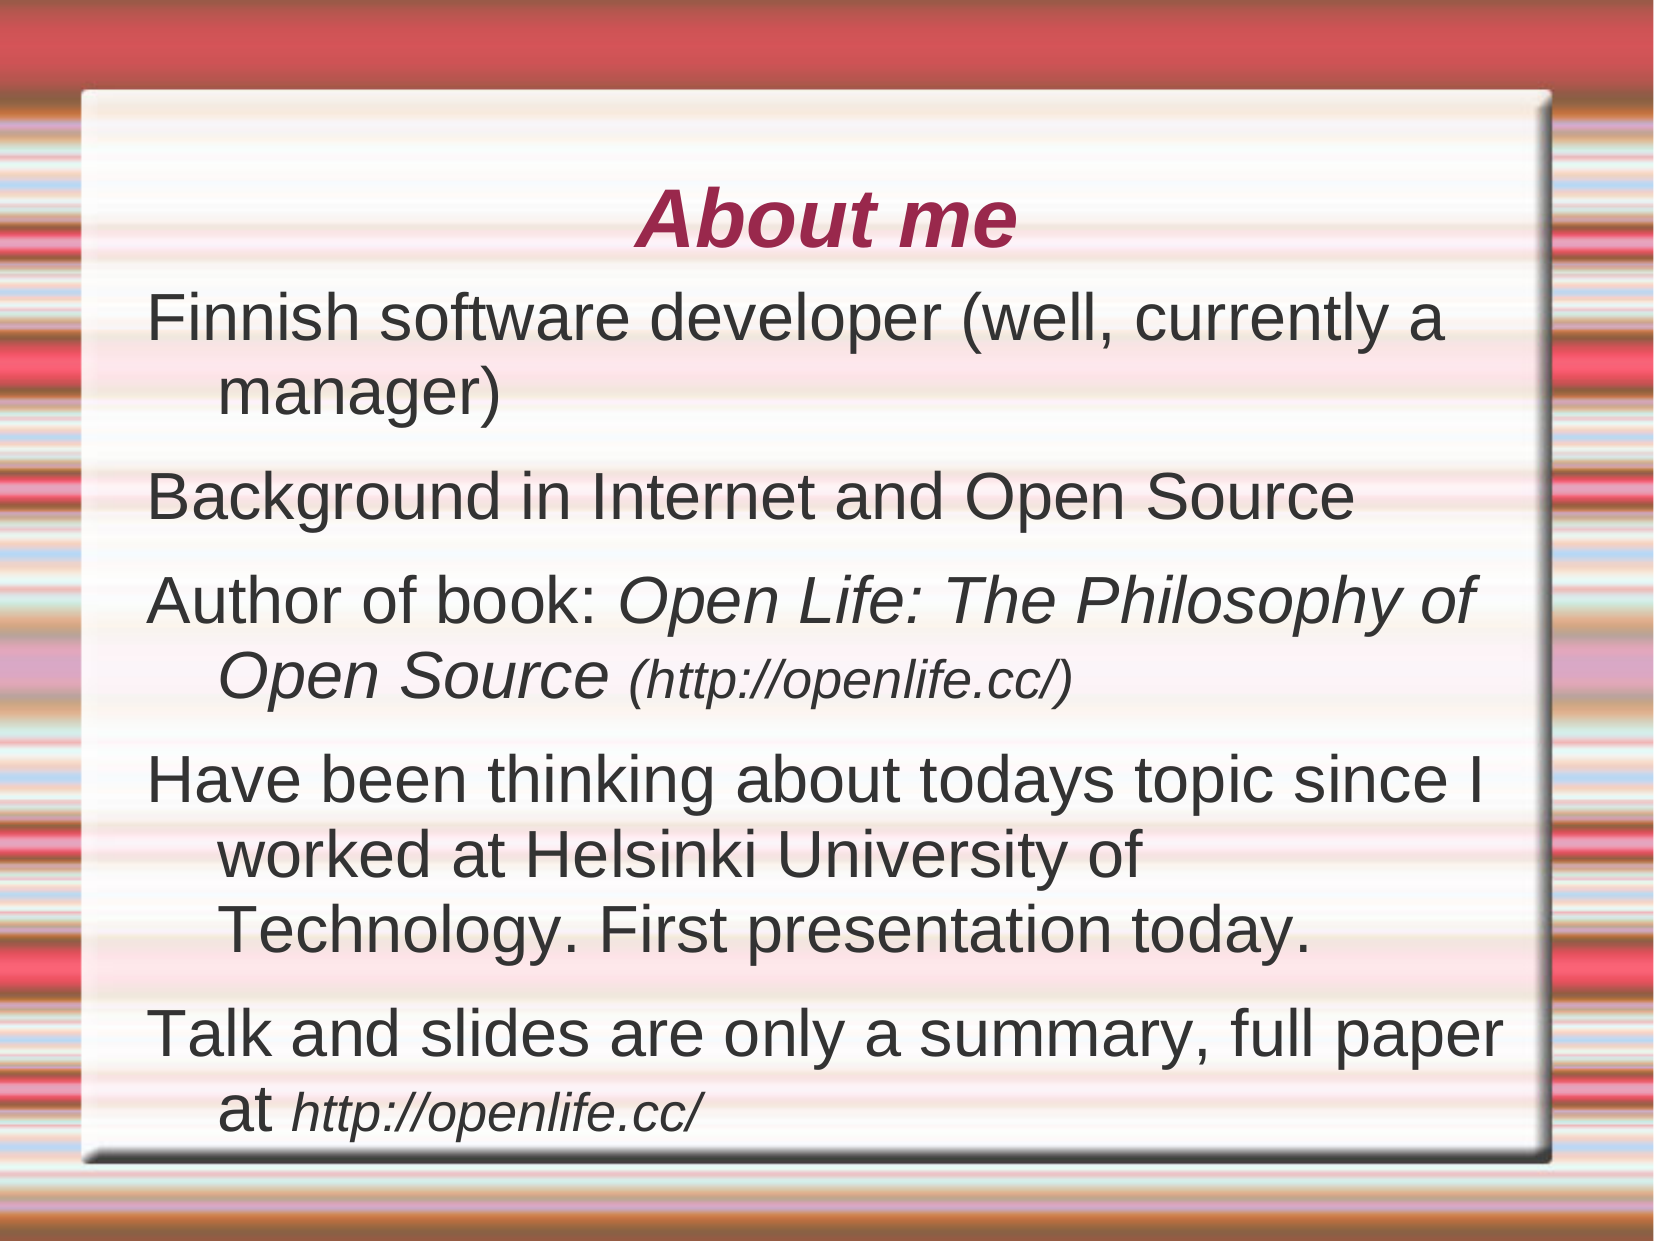

# About me
Finnish software developer (well, currently a manager)
Background in Internet and Open Source
Author of book: Open Life: The Philosophy of Open Source (http://openlife.cc/)
Have been thinking about todays topic since I worked at Helsinki University of Technology. First presentation today.
Talk and slides are only a summary, full paper at http://openlife.cc/